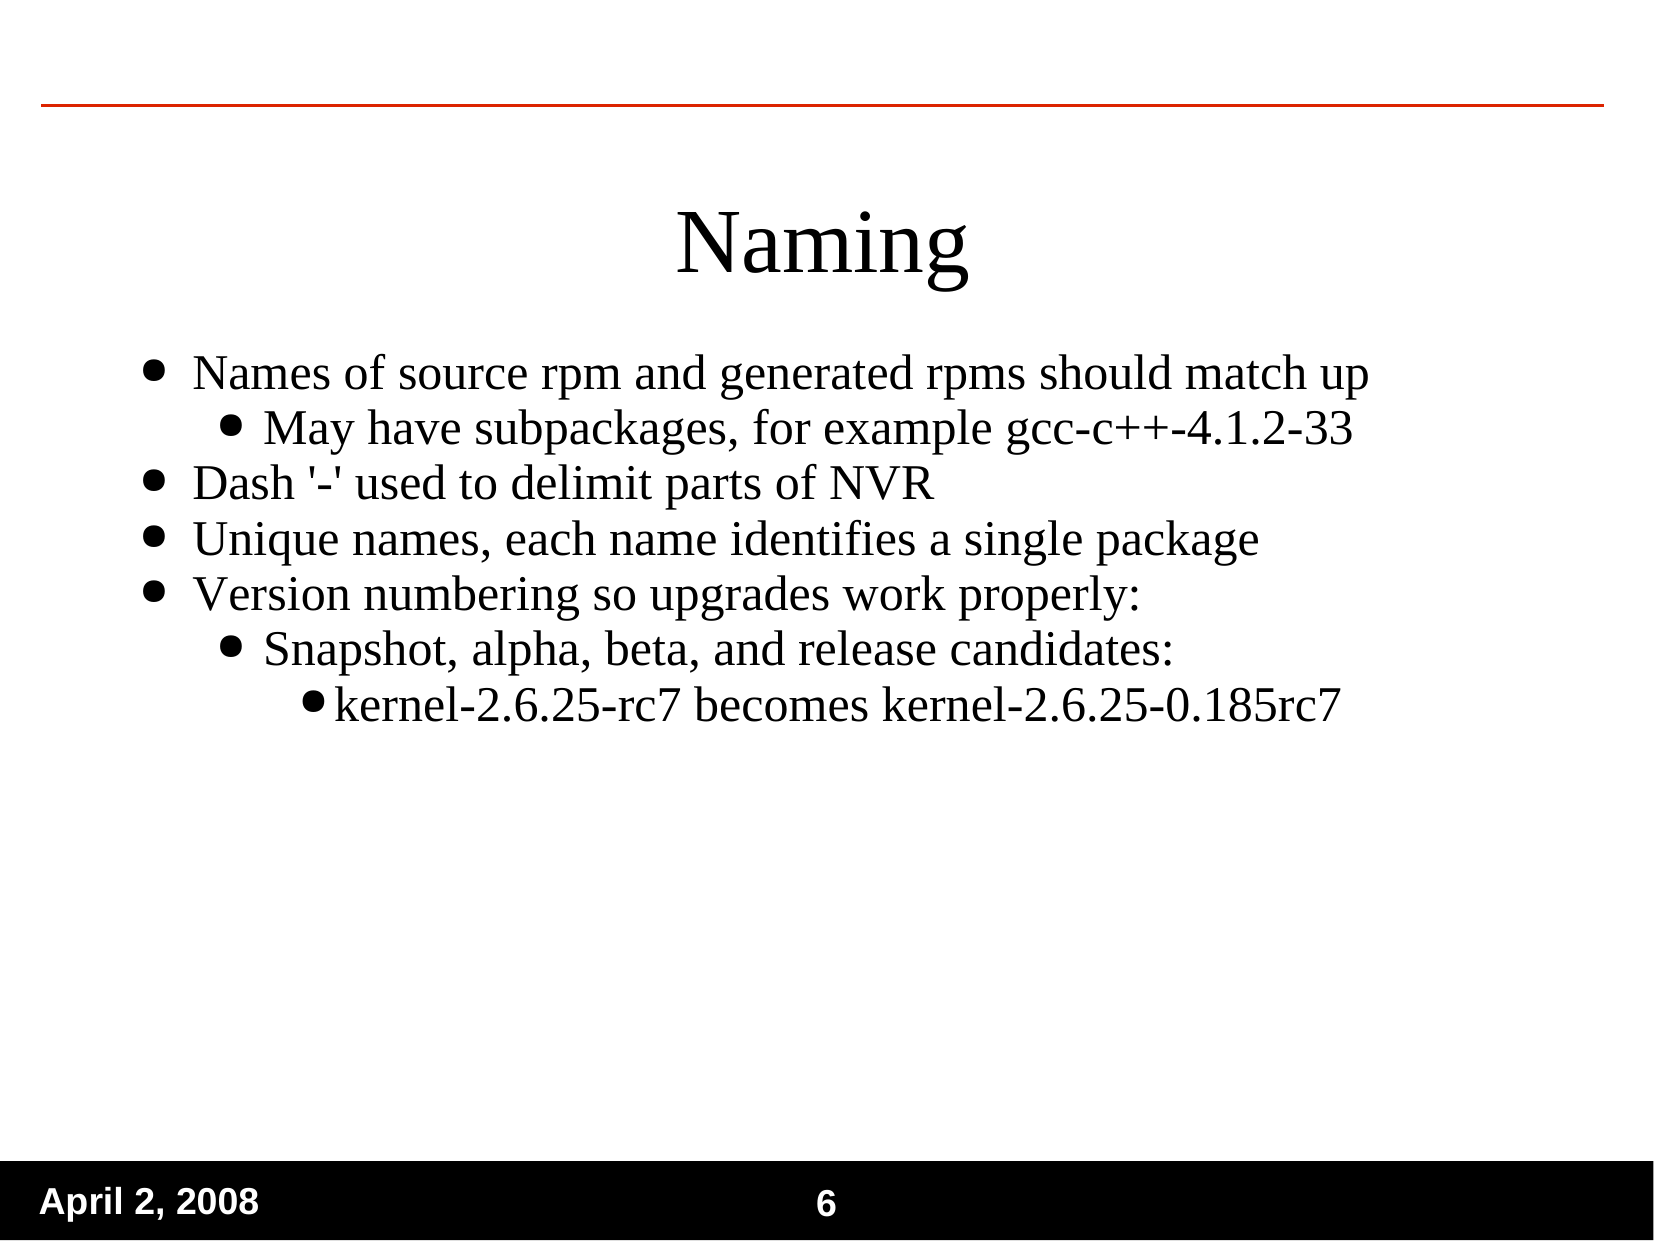

# Naming
Names of source rpm and generated rpms should match up
May have subpackages, for example gcc-c++-4.1.2-33
Dash '-' used to delimit parts of NVR
Unique names, each name identifies a single package
Version numbering so upgrades work properly:
Snapshot, alpha, beta, and release candidates:
kernel-2.6.25-rc7 becomes kernel-2.6.25-0.185rc7